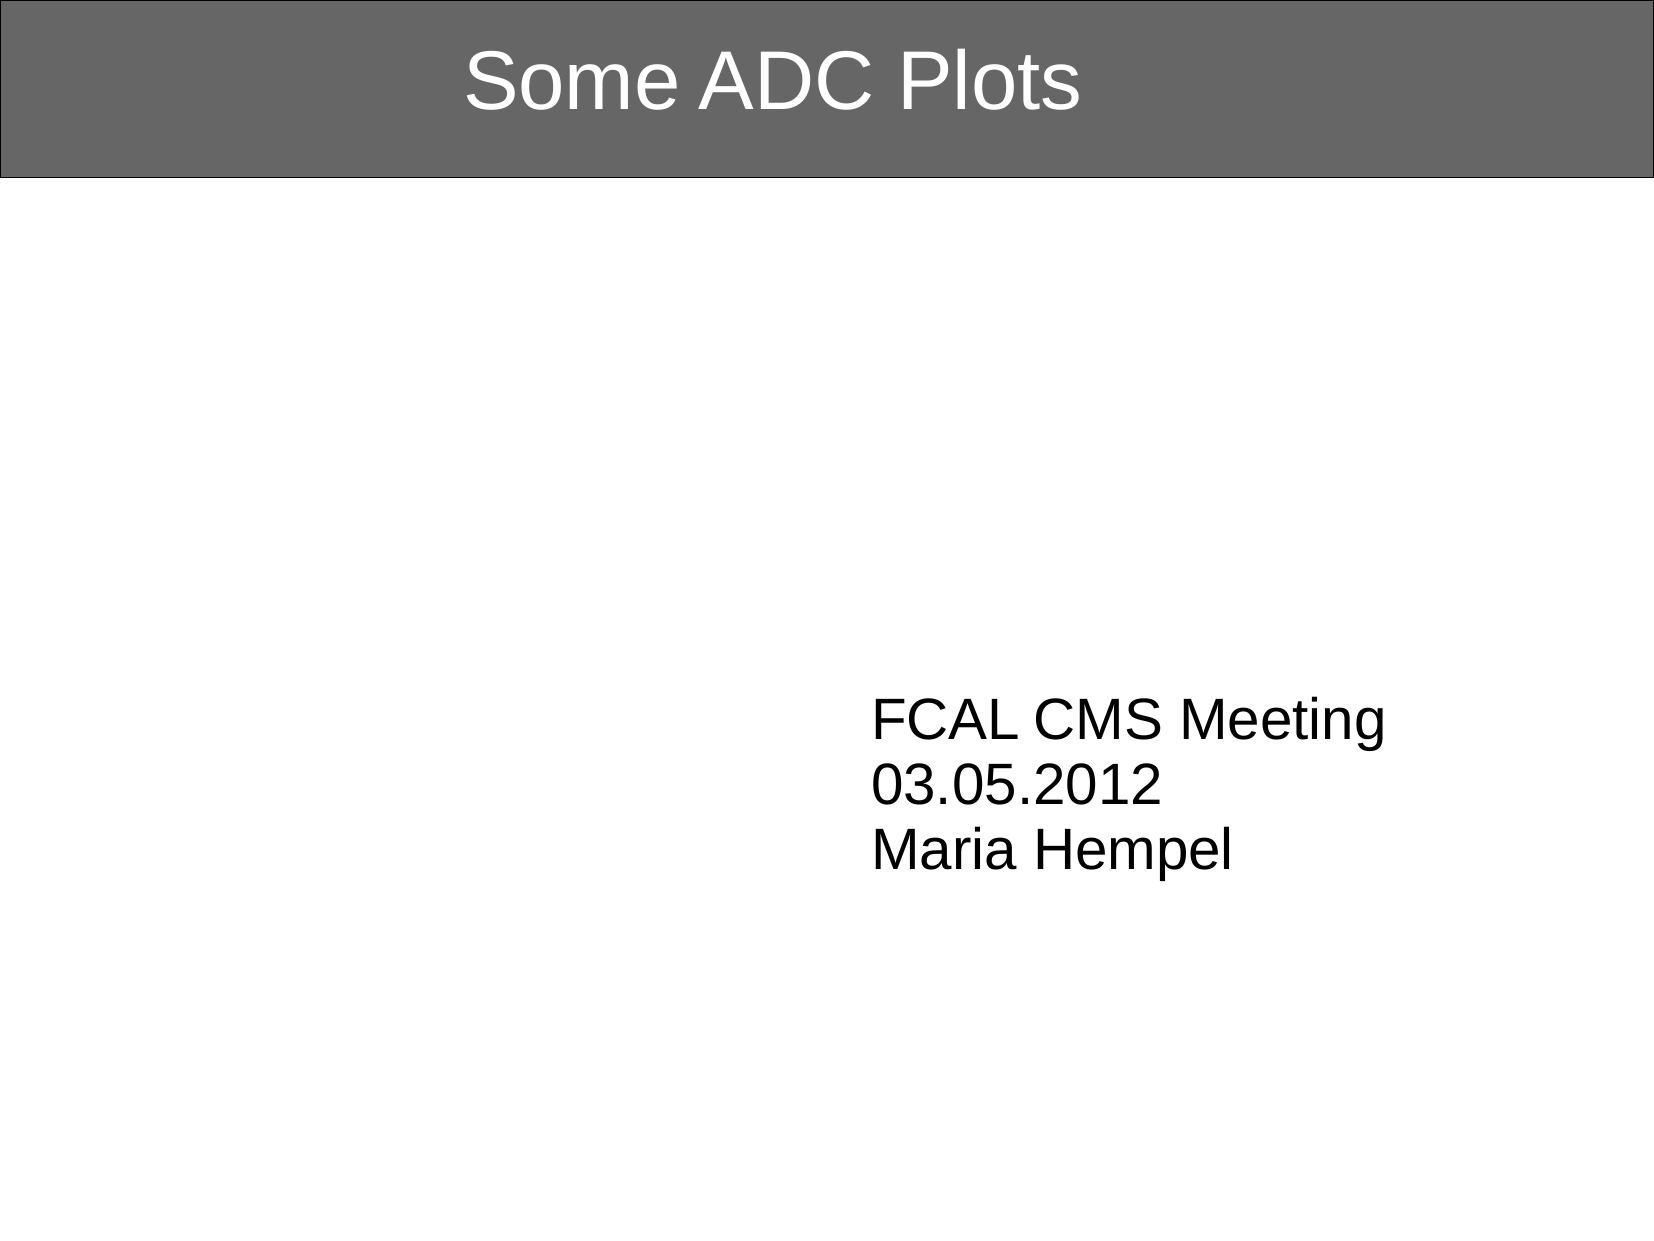

Some ADC Plots
FCAL CMS Meeting
03.05.2012
Maria Hempel